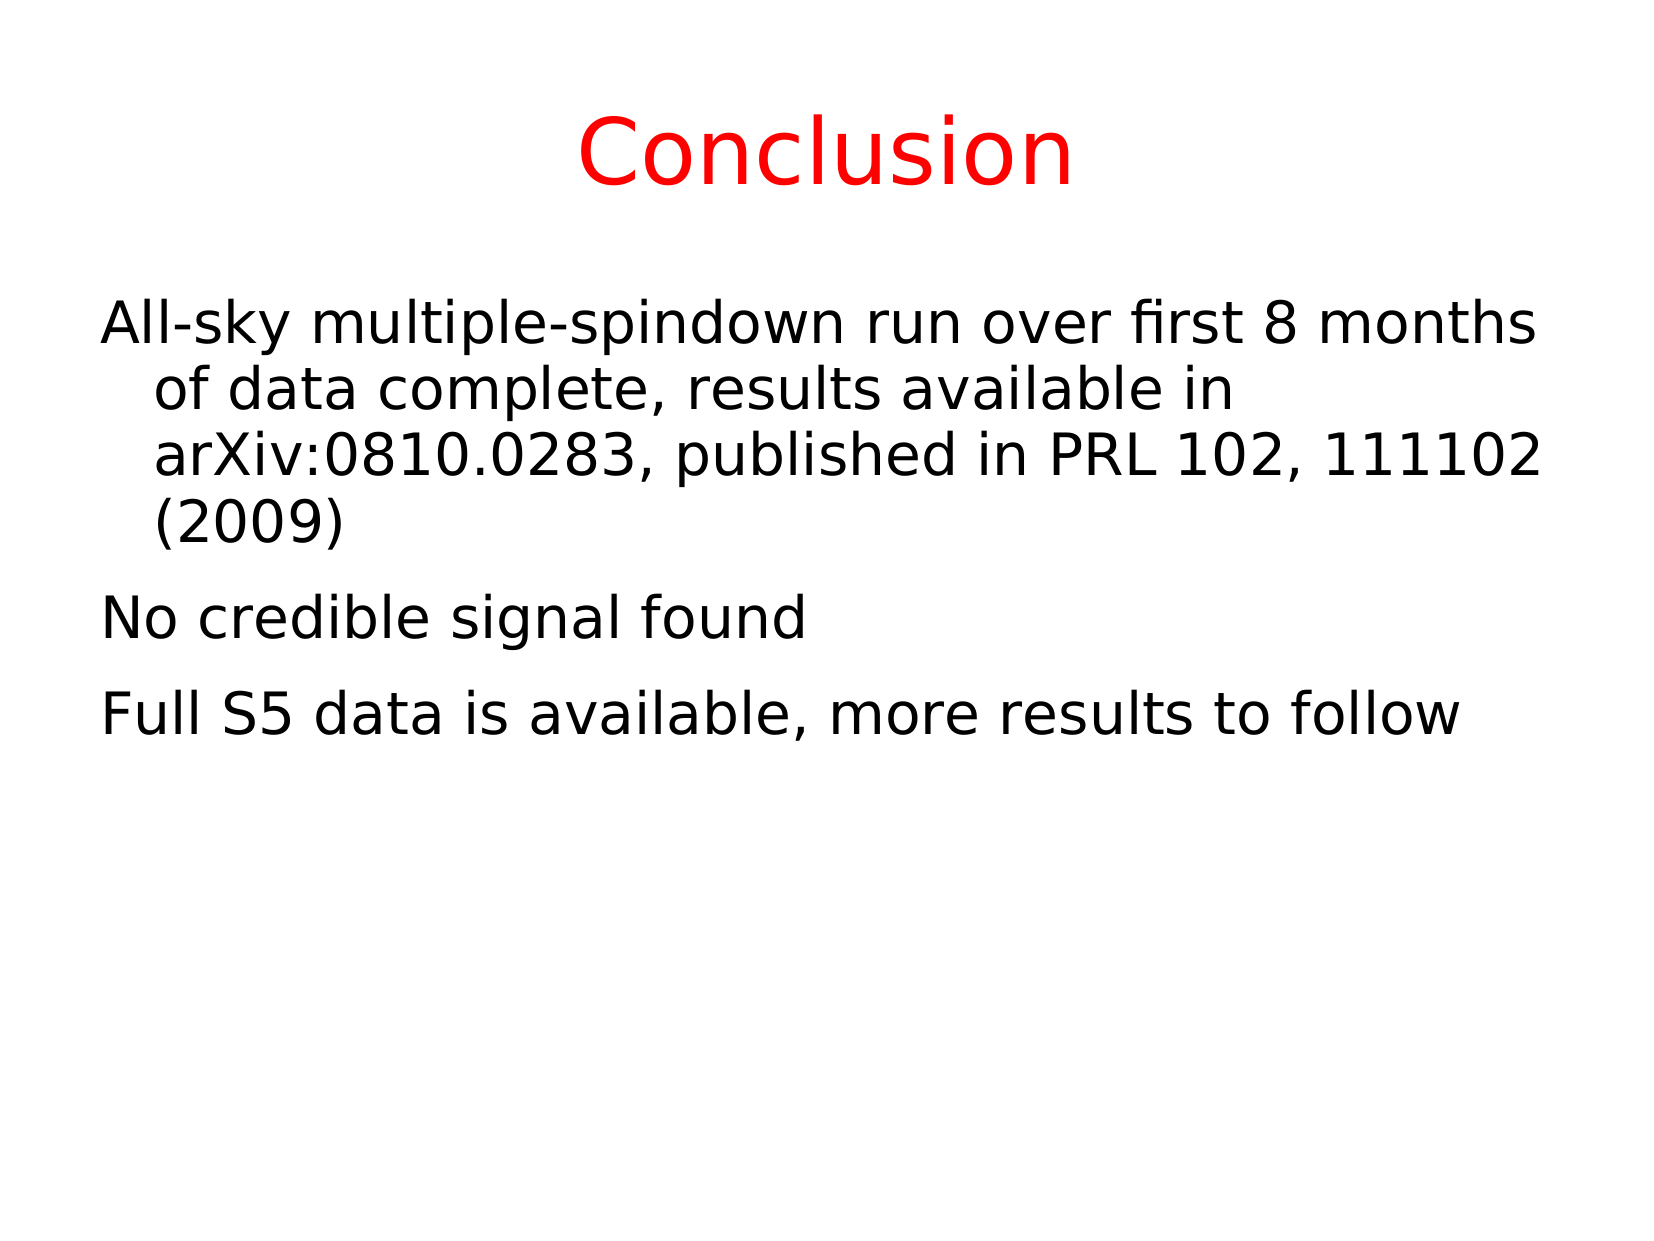

# Conclusion
All-sky multiple-spindown run over first 8 months of data complete, results available in arXiv:0810.0283, published in PRL 102, 111102 (2009)
No credible signal found
Full S5 data is available, more results to follow